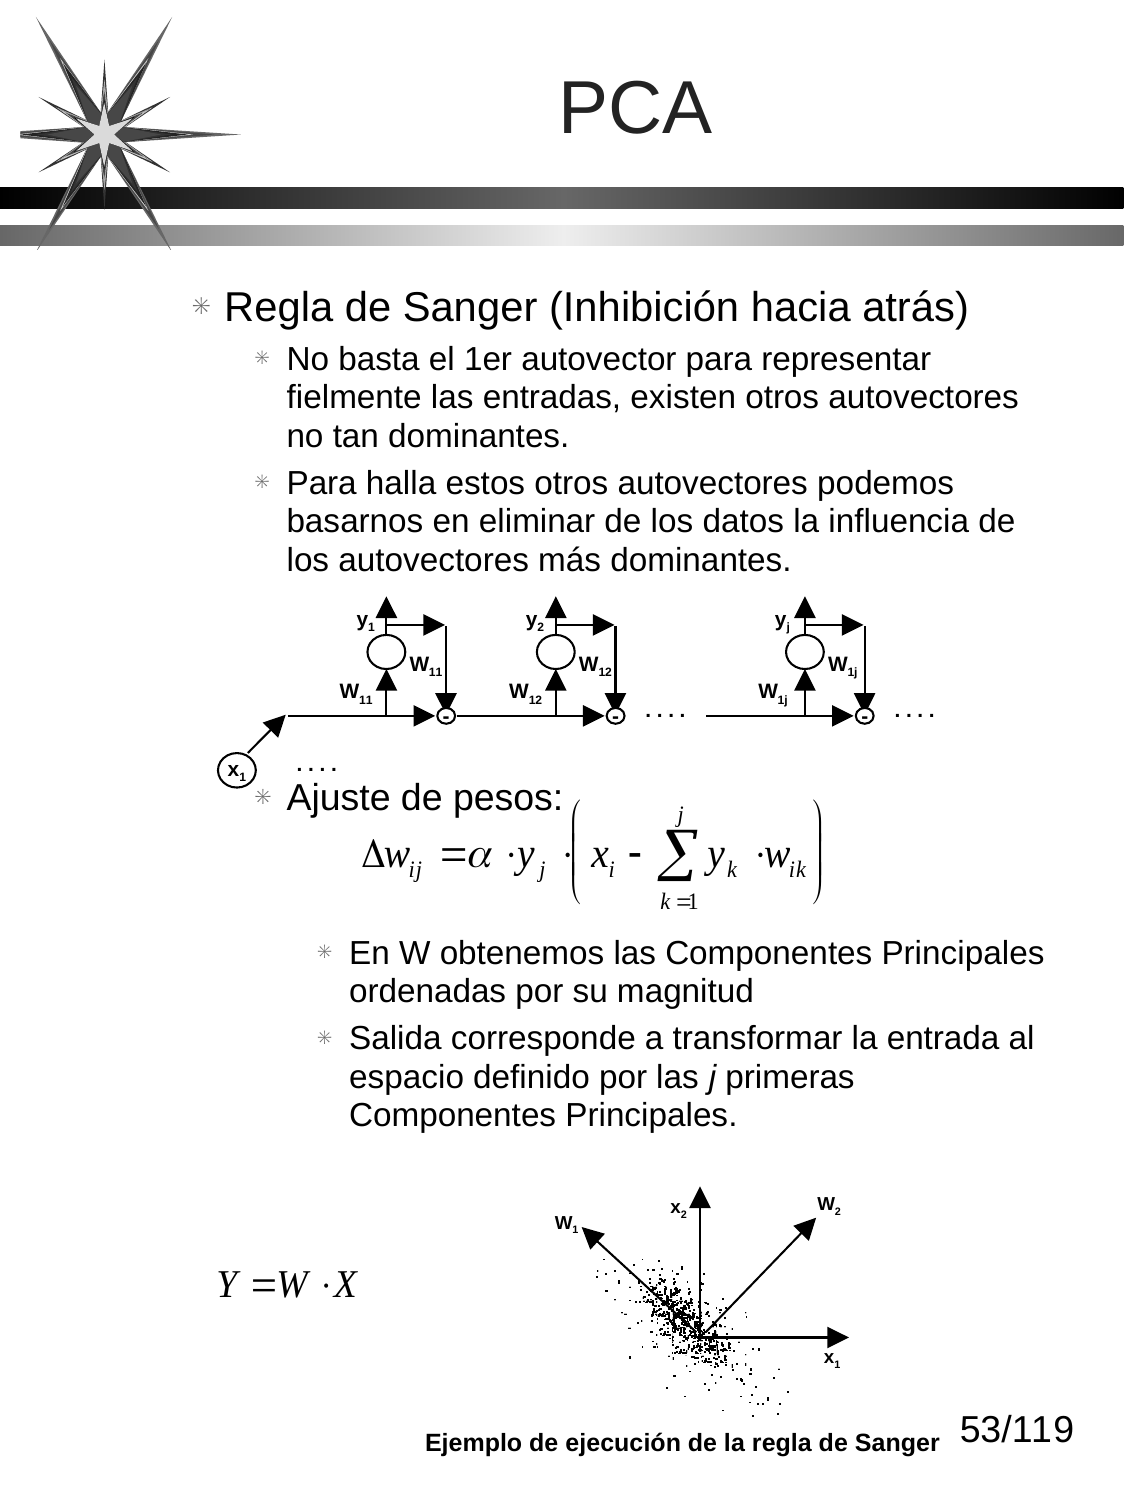

# PCA
Regla de Sanger (Inhibición hacia atrás)
No basta el 1er autovector para representar fielmente las entradas, existen otros autovectores no tan dominantes.
Para halla estos otros autovectores podemos basarnos en eliminar de los datos la influencia de los autovectores más dominantes.
Ajuste de pesos:
En W obtenemos las Componentes Principales ordenadas por su magnitud
Salida corresponde a transformar la entrada al espacio definido por las j primeras Componentes Principales.
y1
y2
yj
W11
W12
W1j
W11
W12
W1j
. . . .
. . . .
-
-
-
. . . .
x1
W2
x2
W1
x1
Ejemplo de ejecución de la regla de Sanger